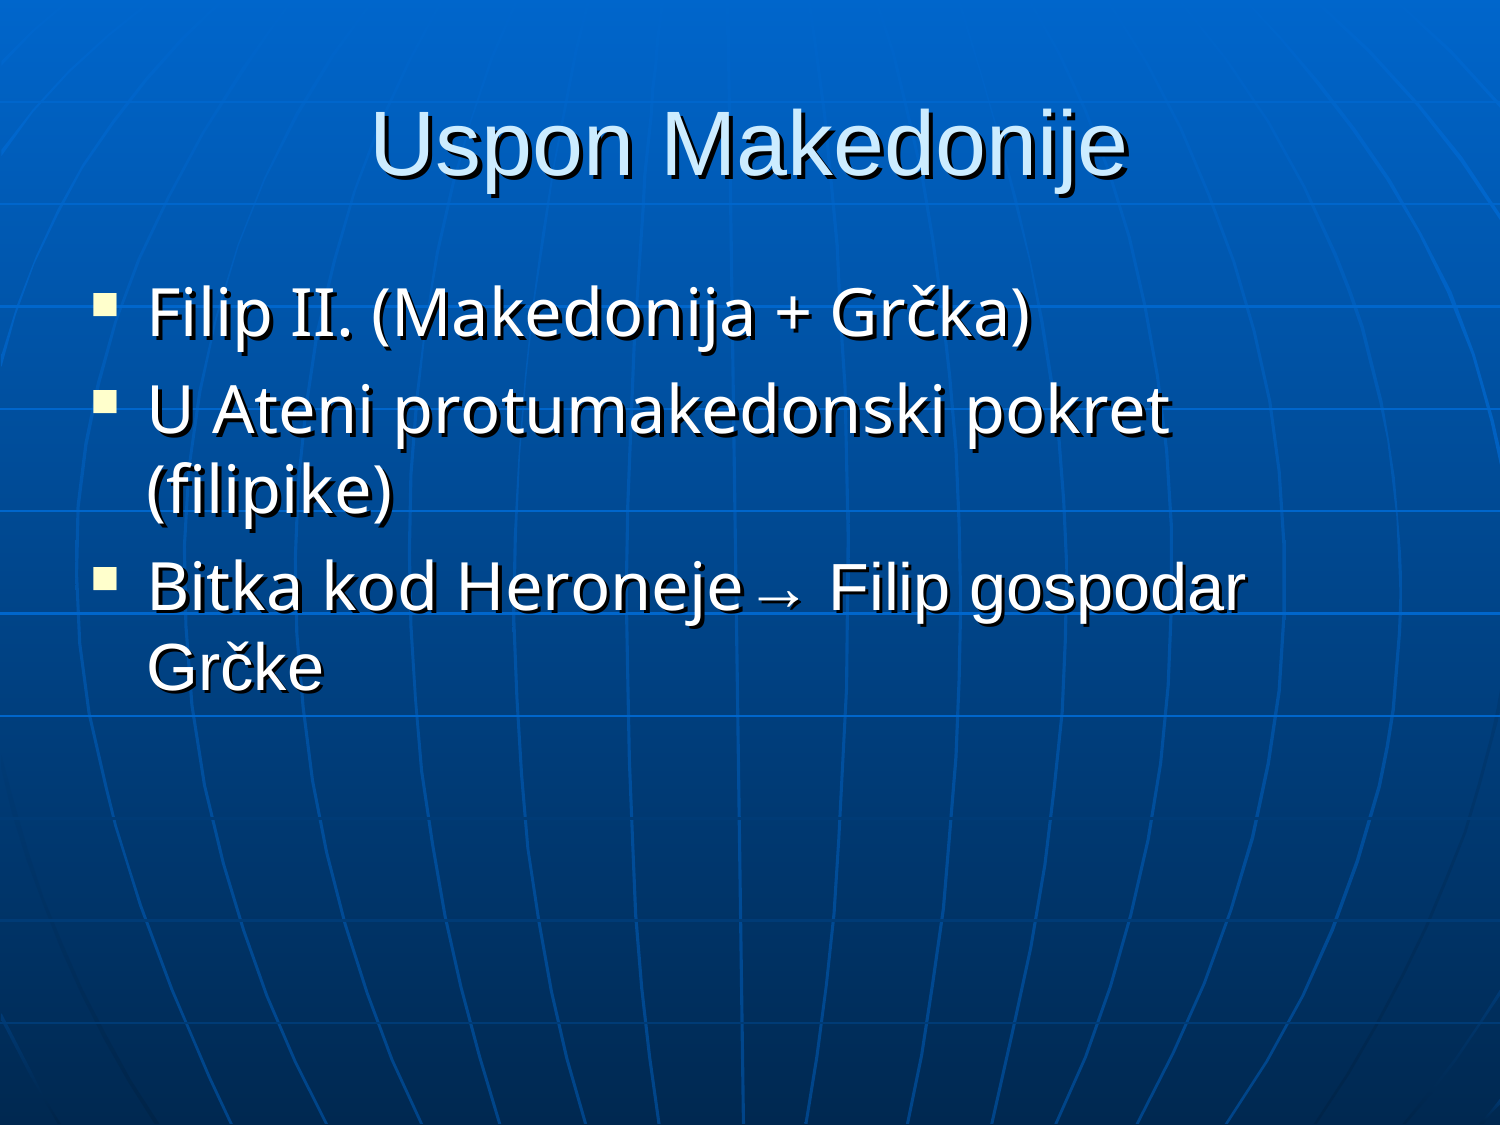

# Uspon Makedonije
Filip II. (Makedonija + Grčka)
U Ateni protumakedonski pokret (filipike)
Bitka kod Heroneje→ Filip gospodar Grčke